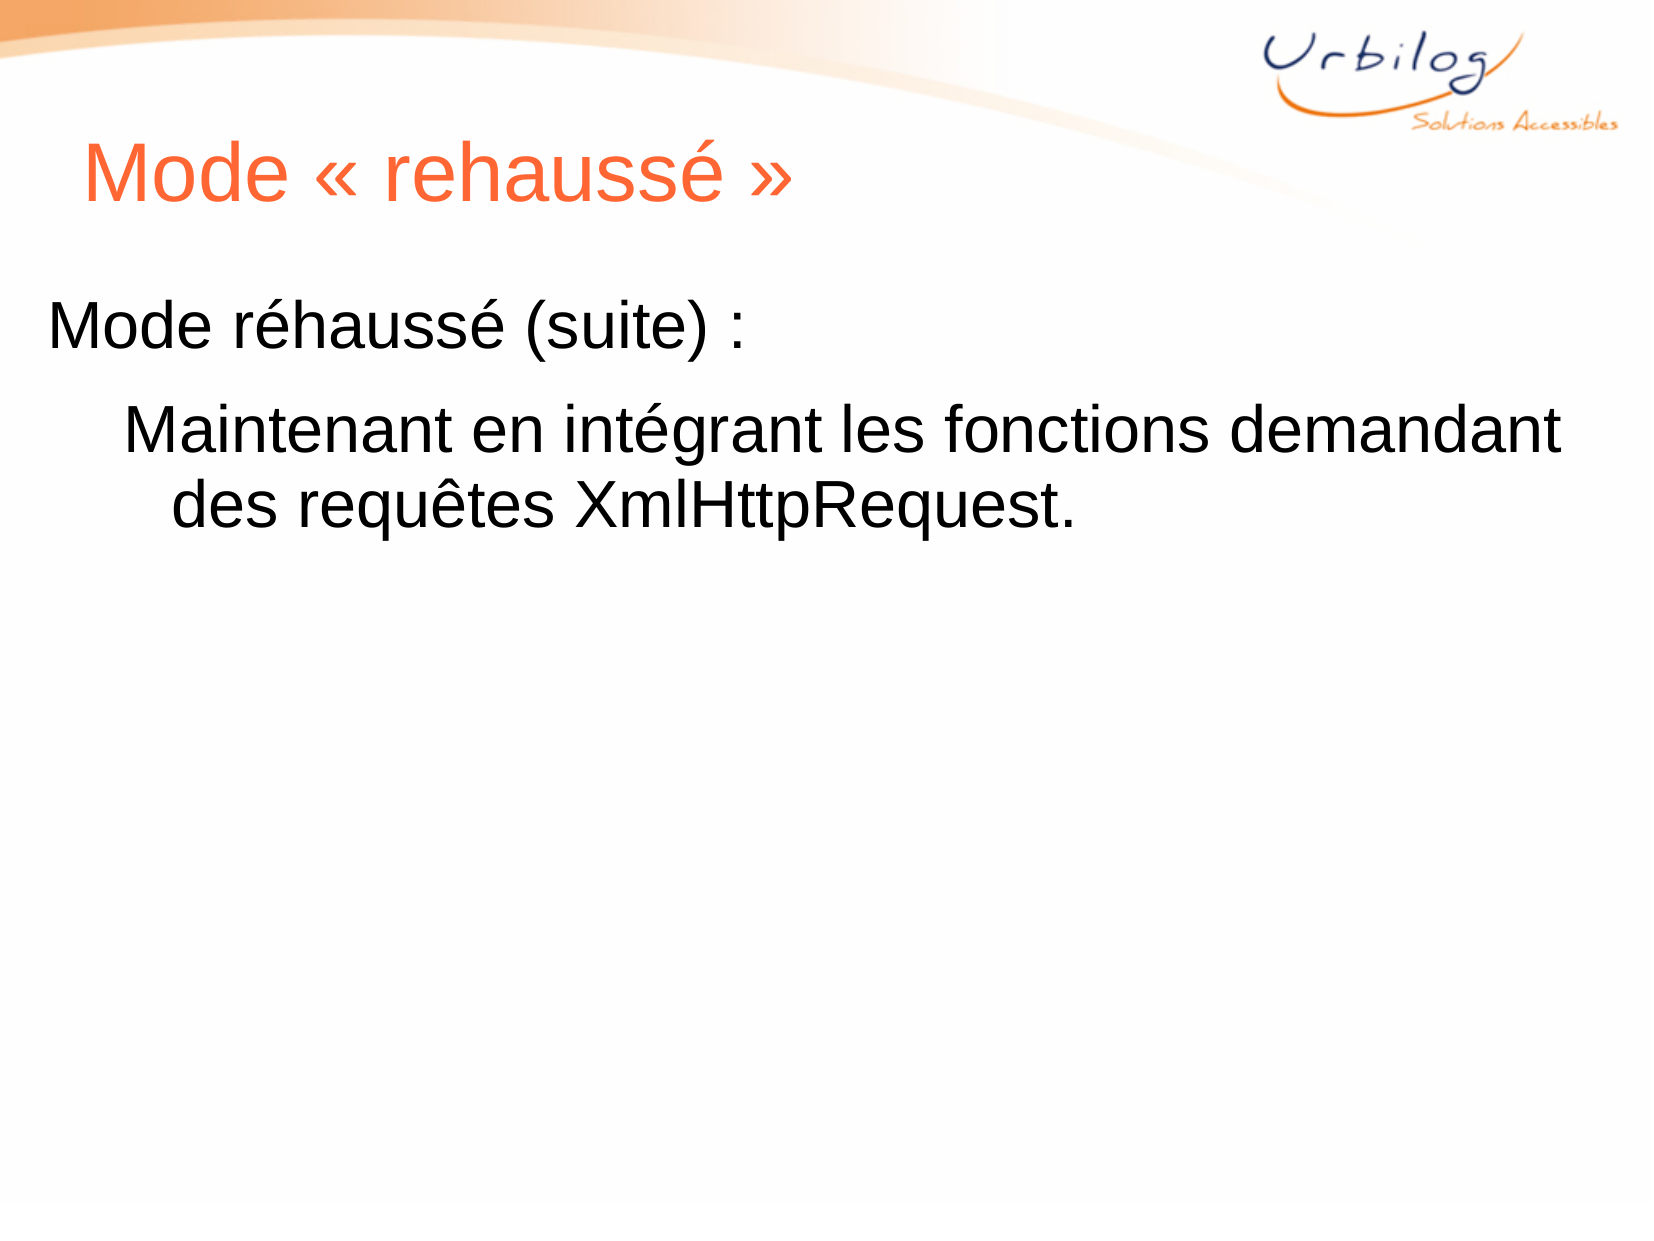

# Mode « rehaussé »
Mode réhaussé (suite) :
Maintenant en intégrant les fonctions demandant des requêtes XmlHttpRequest.